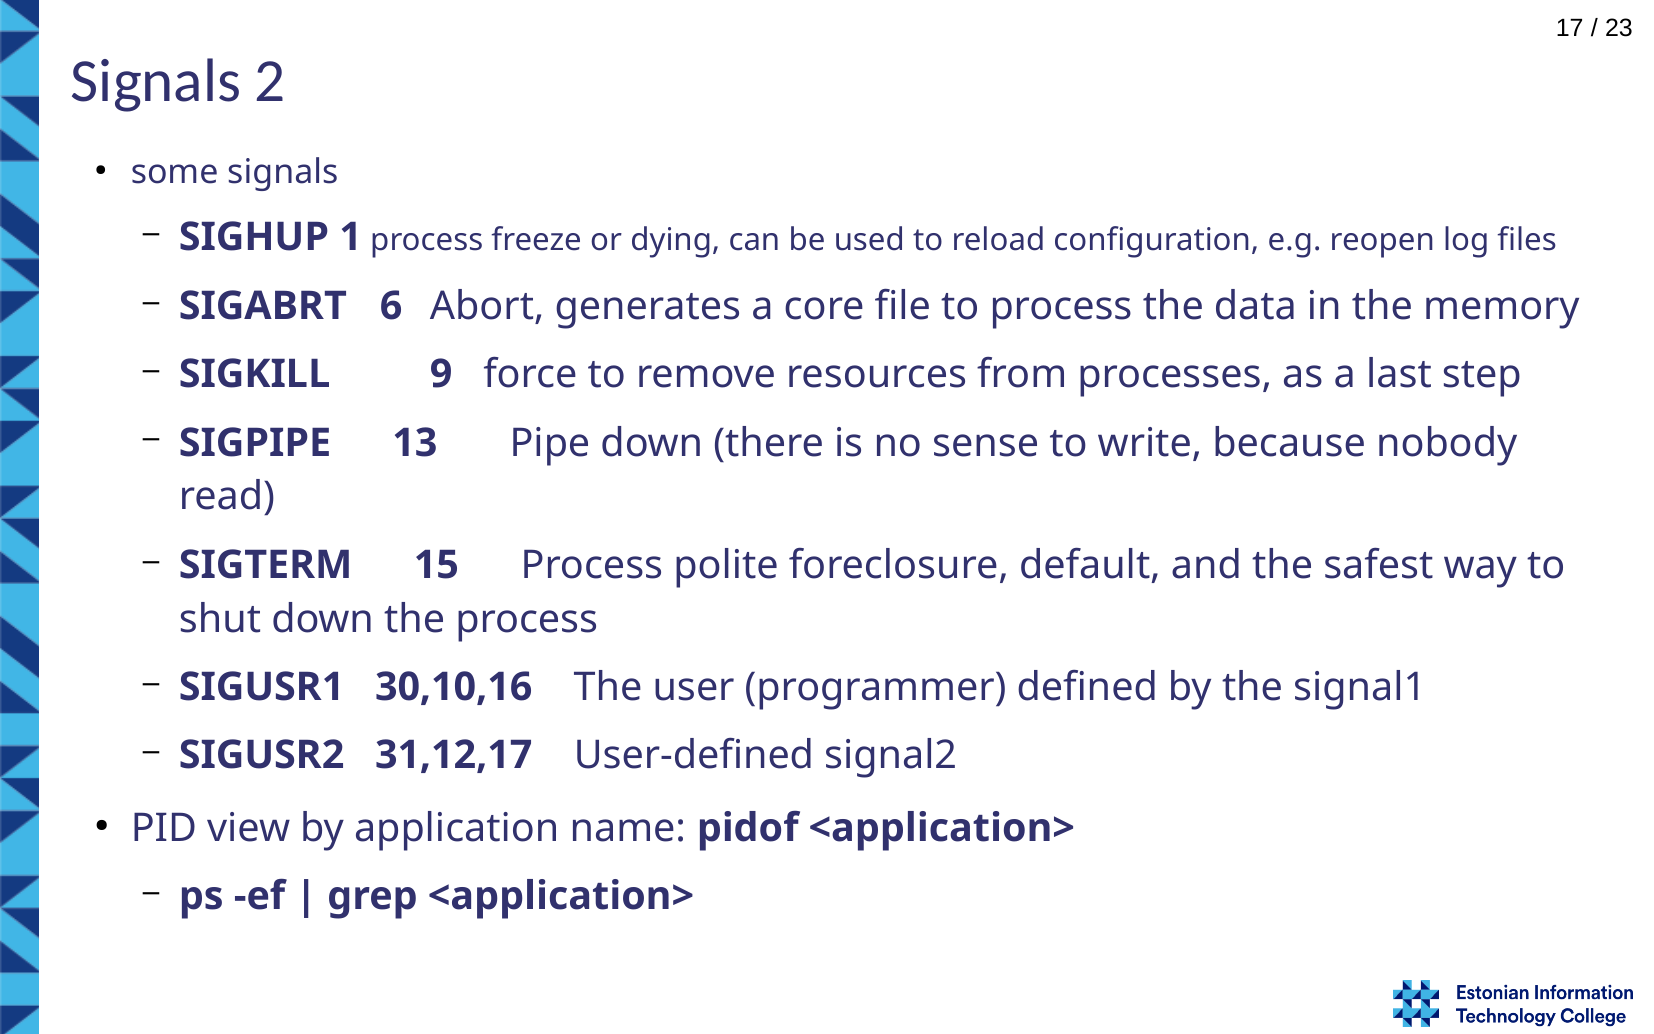

# Signals 2
some signals
SIGHUP 1 process freeze or dying, can be used to reload configuration, e.g. reopen log files
SIGABRT	6	Abort, generates a core file to process the data in the memory
SIGKILL		9 force to remove resources from processes, as a last step
SIGPIPE 13 Pipe down (there is no sense to write, because nobody read)
SIGTERM 15 Process polite foreclosure, default, and the safest way to shut down the process
SIGUSR1 30,10,16 The user (programmer) defined by the signal1
SIGUSR2 31,12,17 User-defined signal2
PID view by application name: pidof <application>
ps -ef | grep <application>